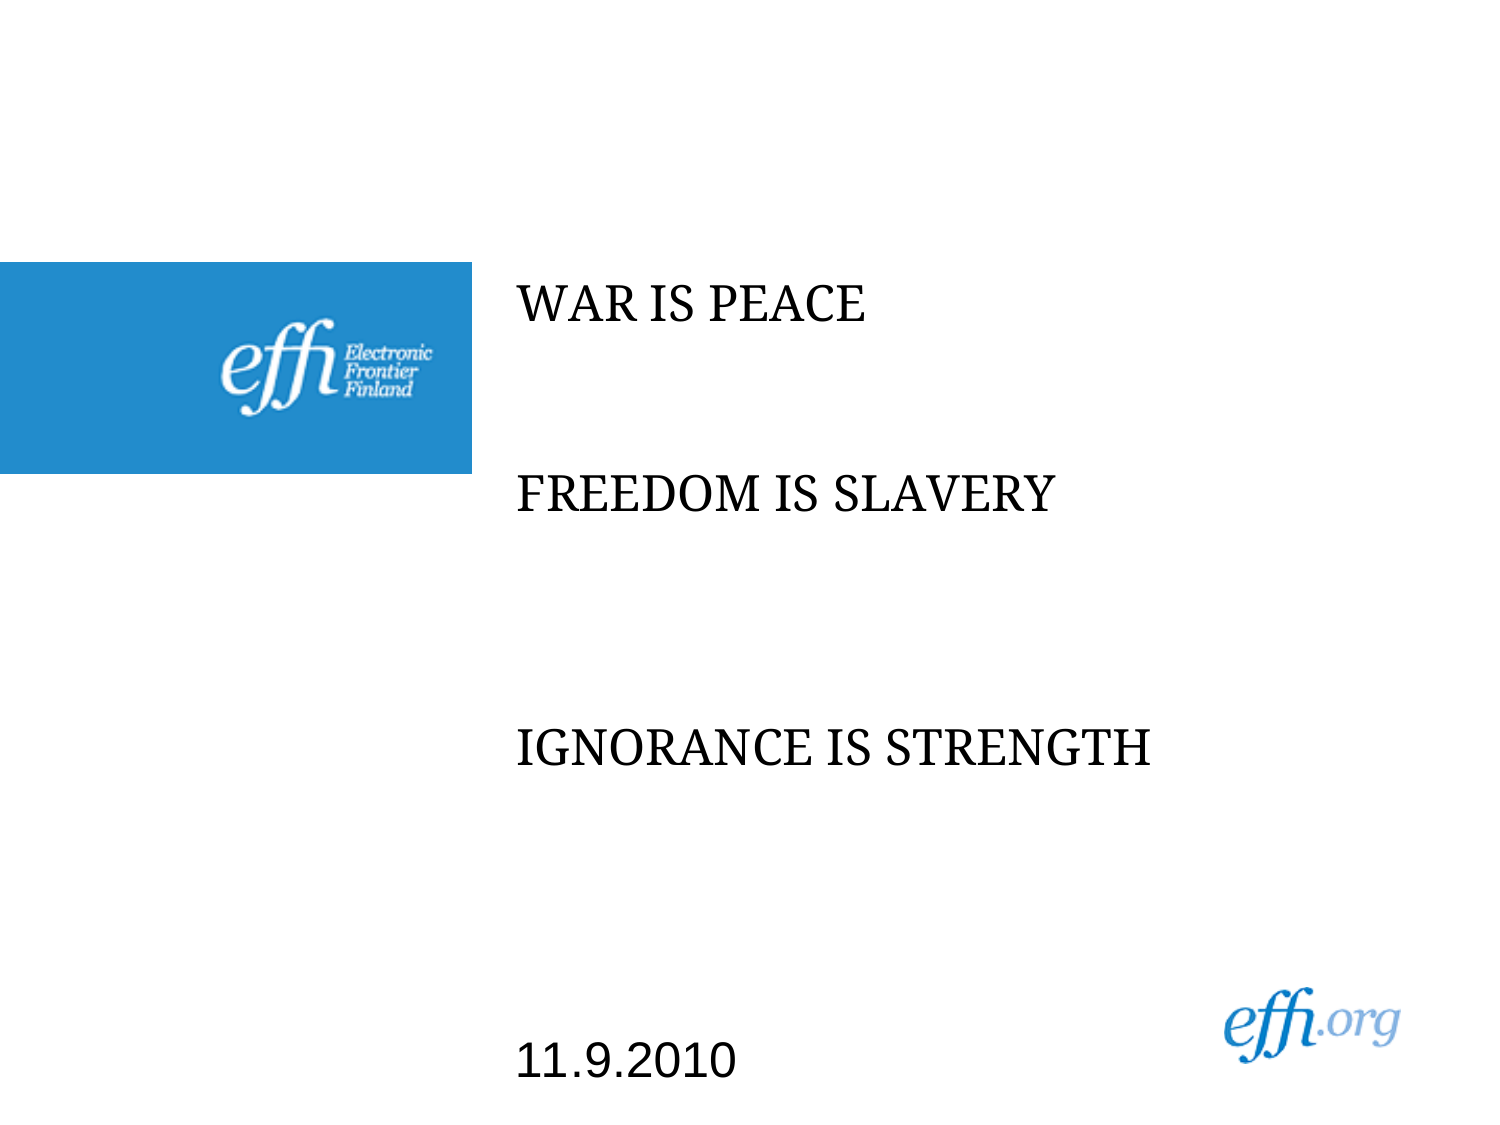

# WAR IS PEACE
FREEDOM IS SLAVERY
IGNORANCE IS STRENGTH